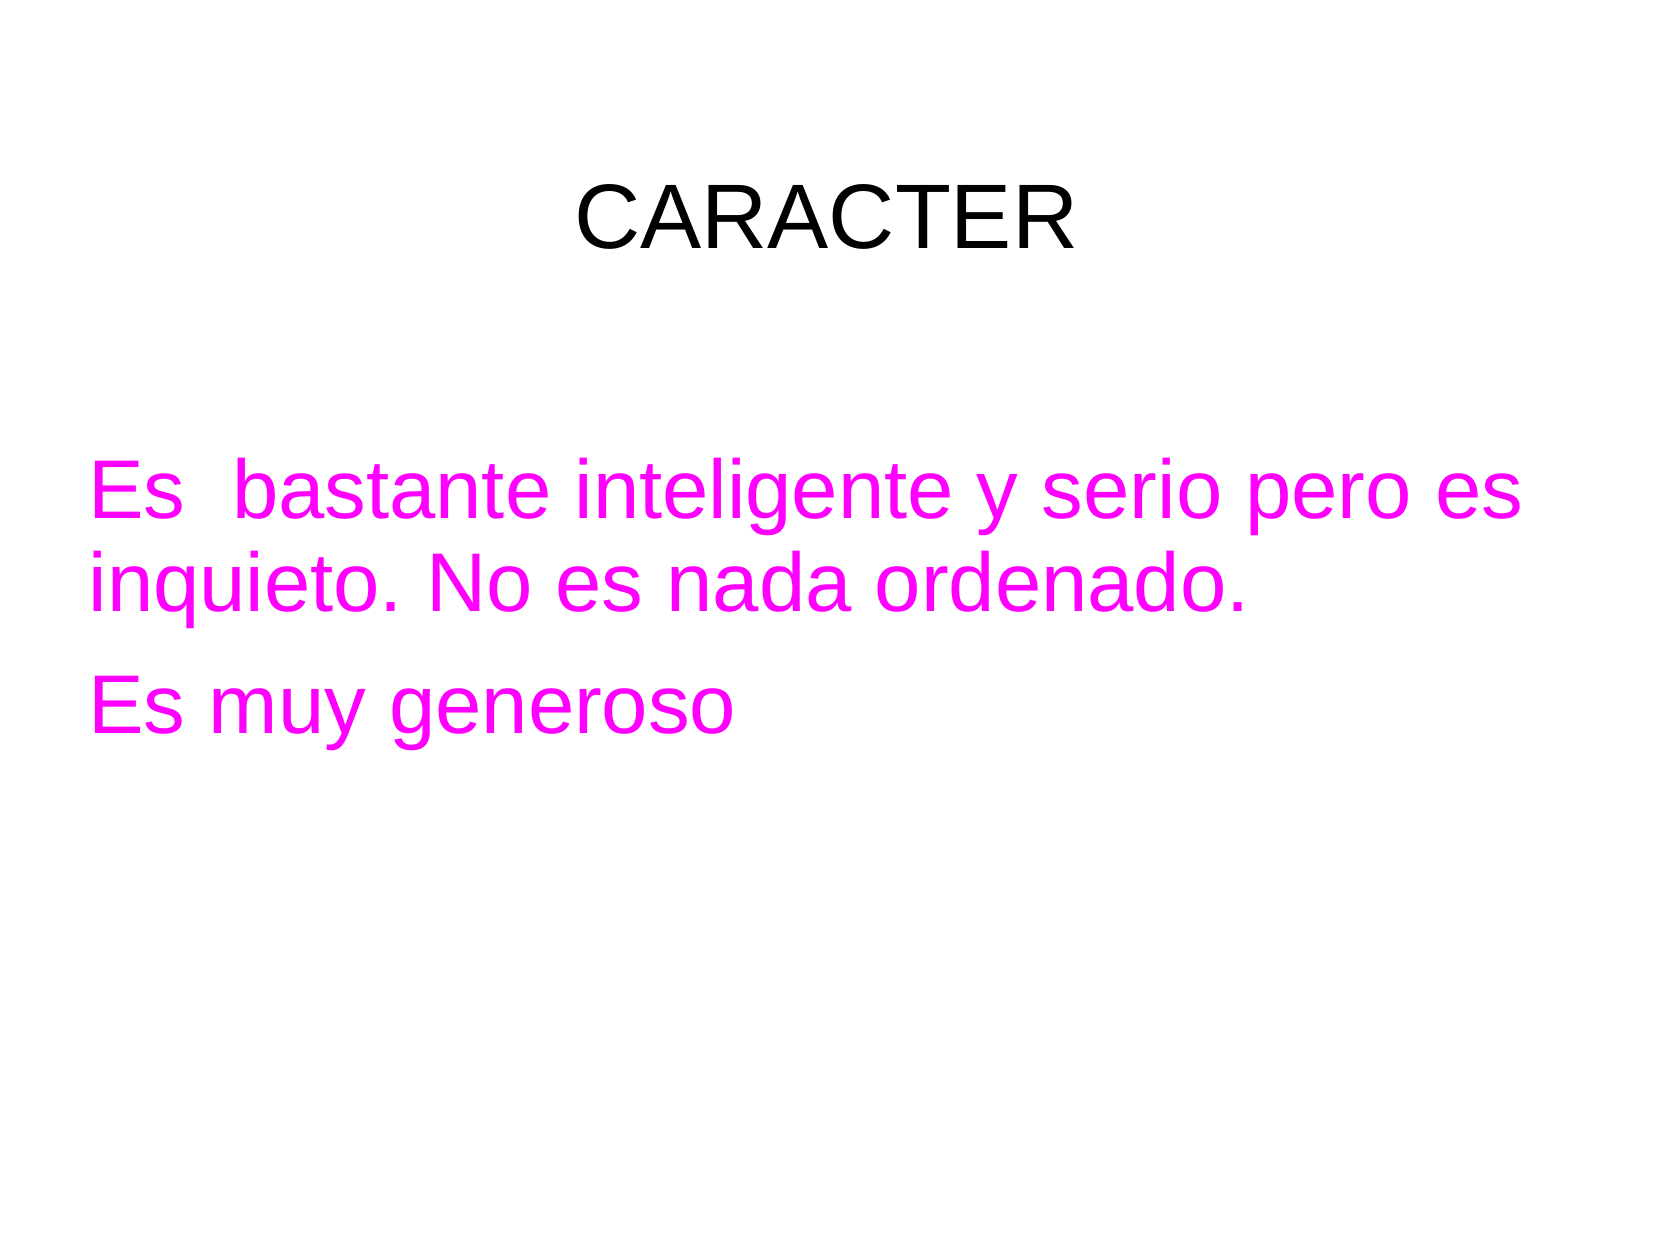

# CARACTER
Es bastante inteligente y serio pero es inquieto. No es nada ordenado.
Es muy generoso